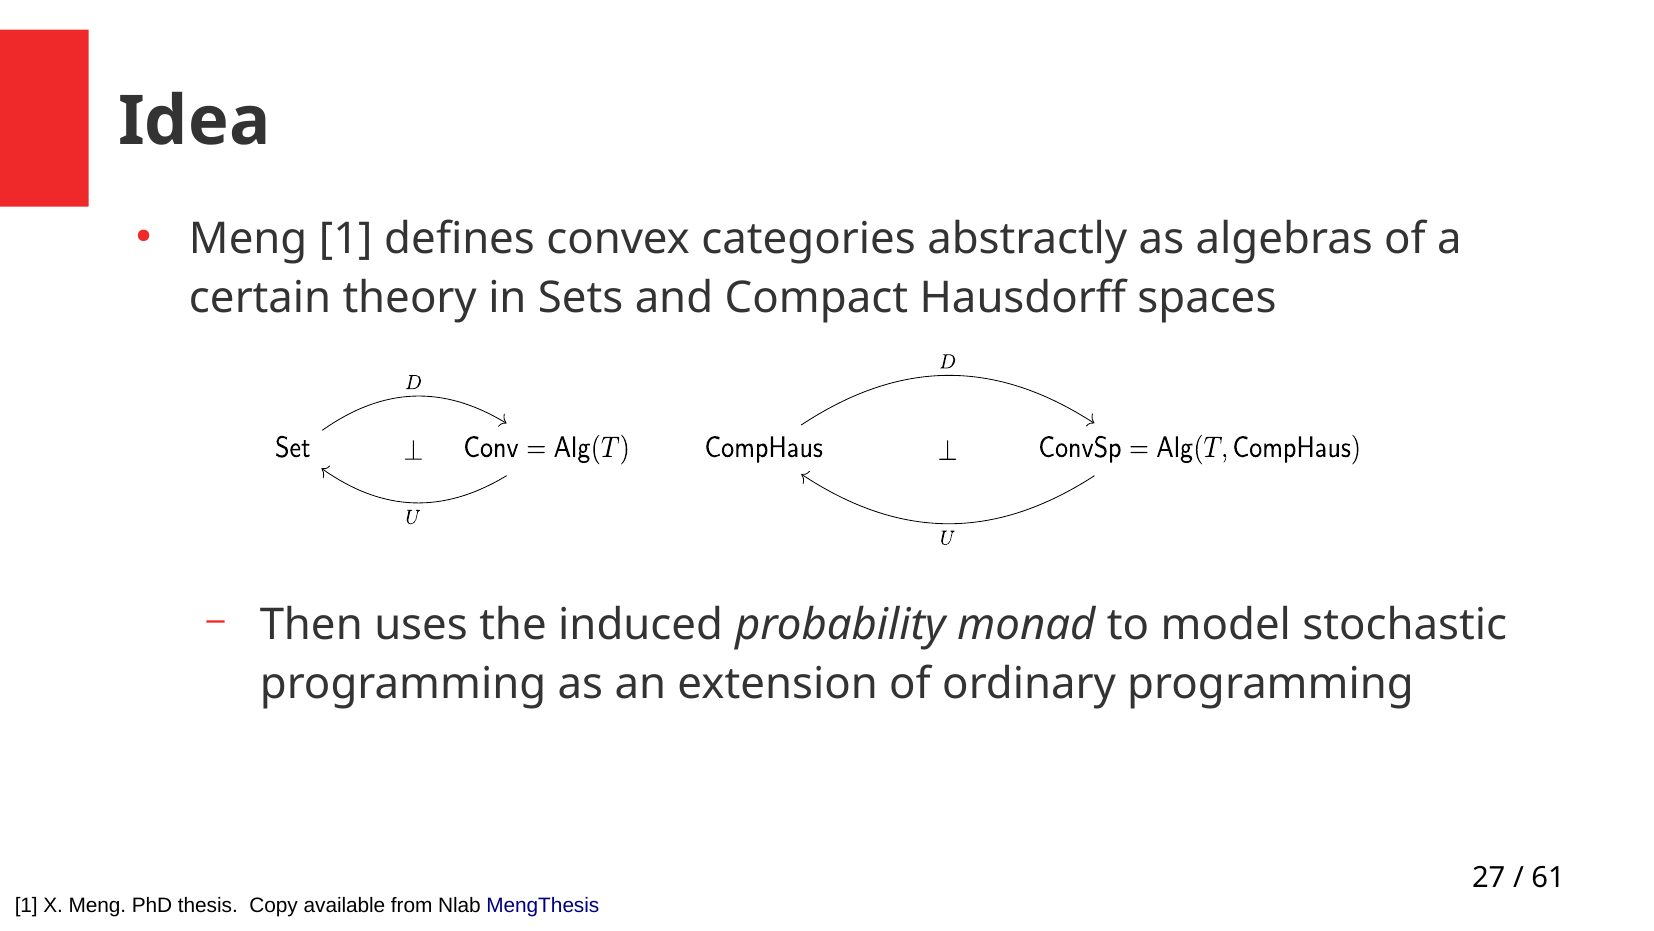

# Idea
Meng [1] defines convex categories abstractly as algebras of a certain theory in Sets and Compact Hausdorff spaces
Then uses the induced probability monad to model stochastic programming as an extension of ordinary programming
27
[1] X. Meng. PhD thesis. Copy available from Nlab MengThesis